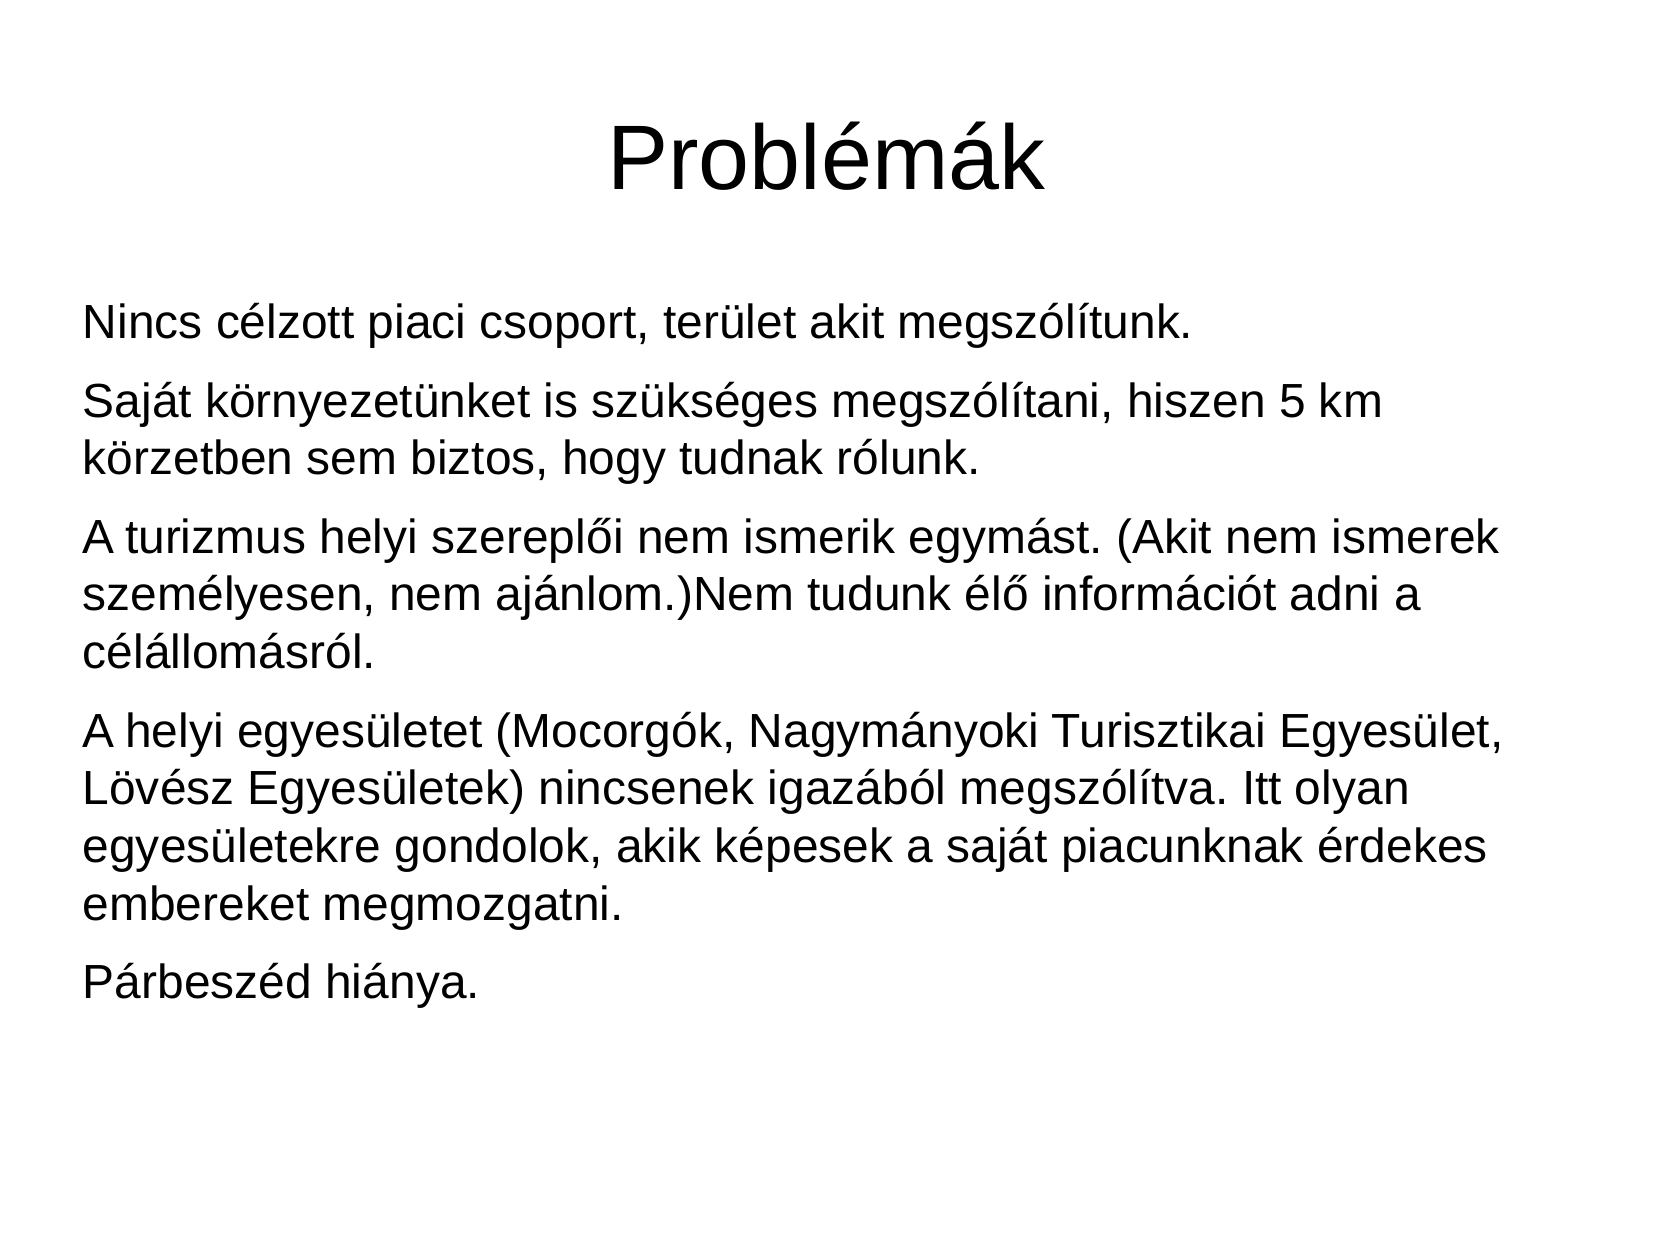

# Problémák
Nincs célzott piaci csoport, terület akit megszólítunk.
Saját környezetünket is szükséges megszólítani, hiszen 5 km körzetben sem biztos, hogy tudnak rólunk.
A turizmus helyi szereplői nem ismerik egymást. (Akit nem ismerek személyesen, nem ajánlom.)Nem tudunk élő információt adni a célállomásról.
A helyi egyesületet (Mocorgók, Nagymányoki Turisztikai Egyesület, Lövész Egyesületek) nincsenek igazából megszólítva. Itt olyan egyesületekre gondolok, akik képesek a saját piacunknak érdekes embereket megmozgatni.
Párbeszéd hiánya.